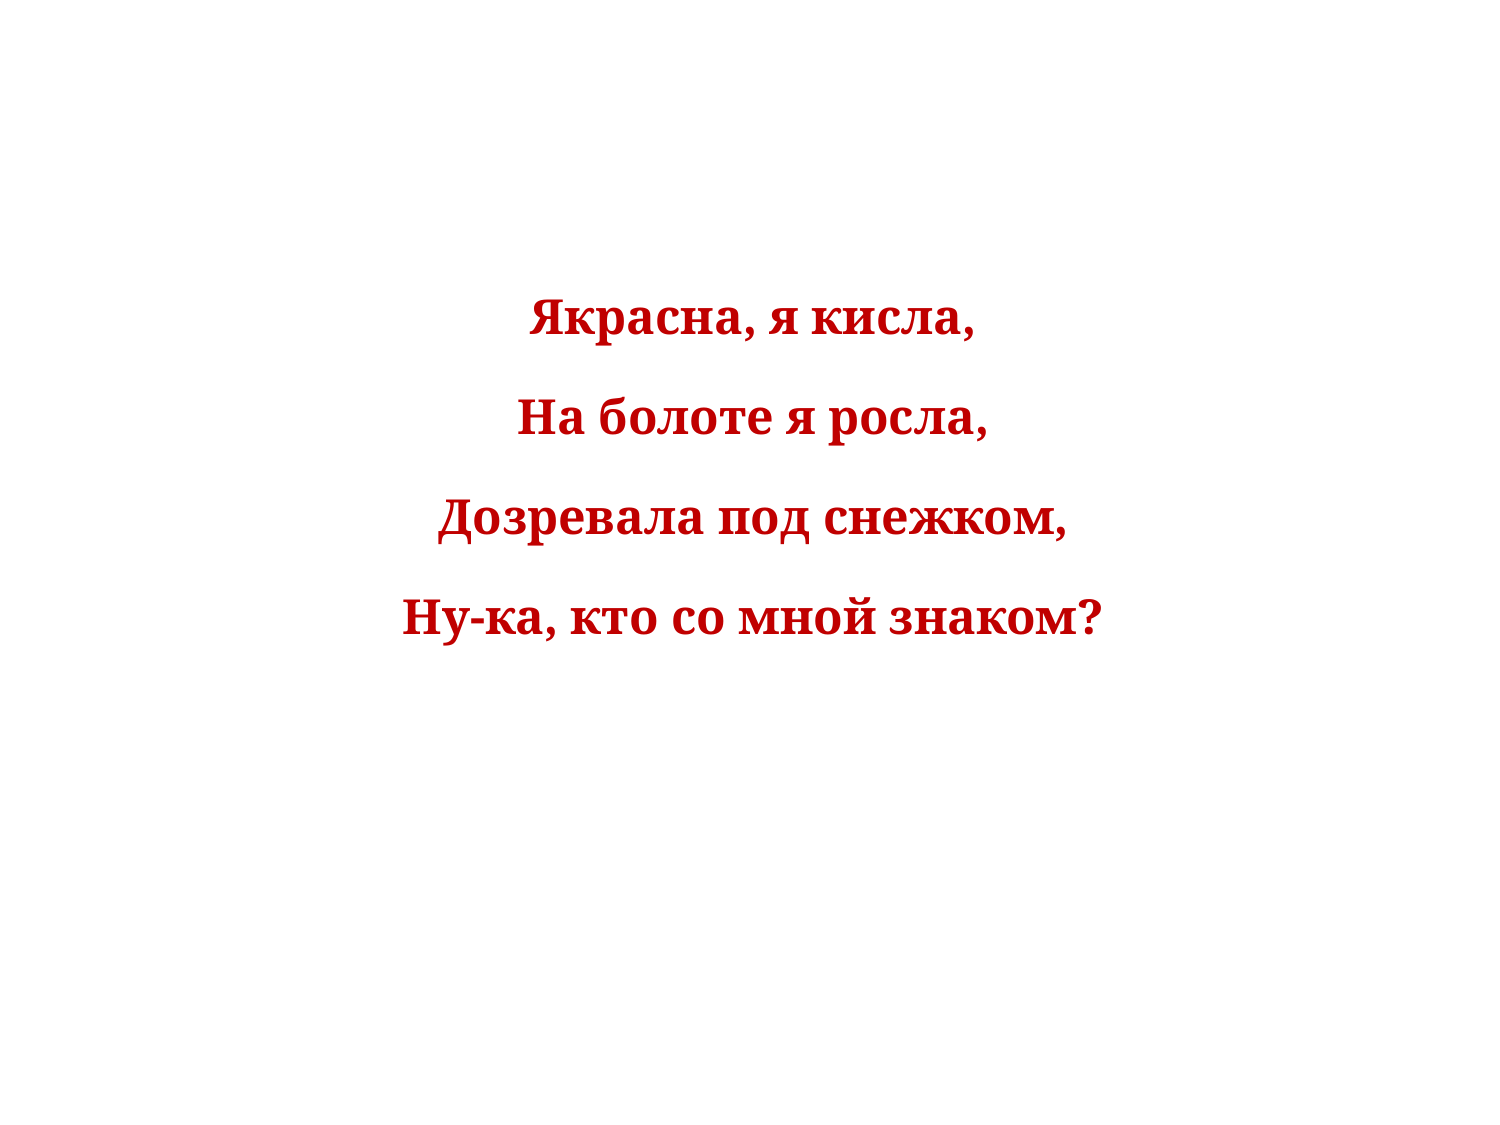

Якрасна, я кисла,
На болоте я росла,
Дозревала под снежком,
Ну-ка, кто со мной знаком?